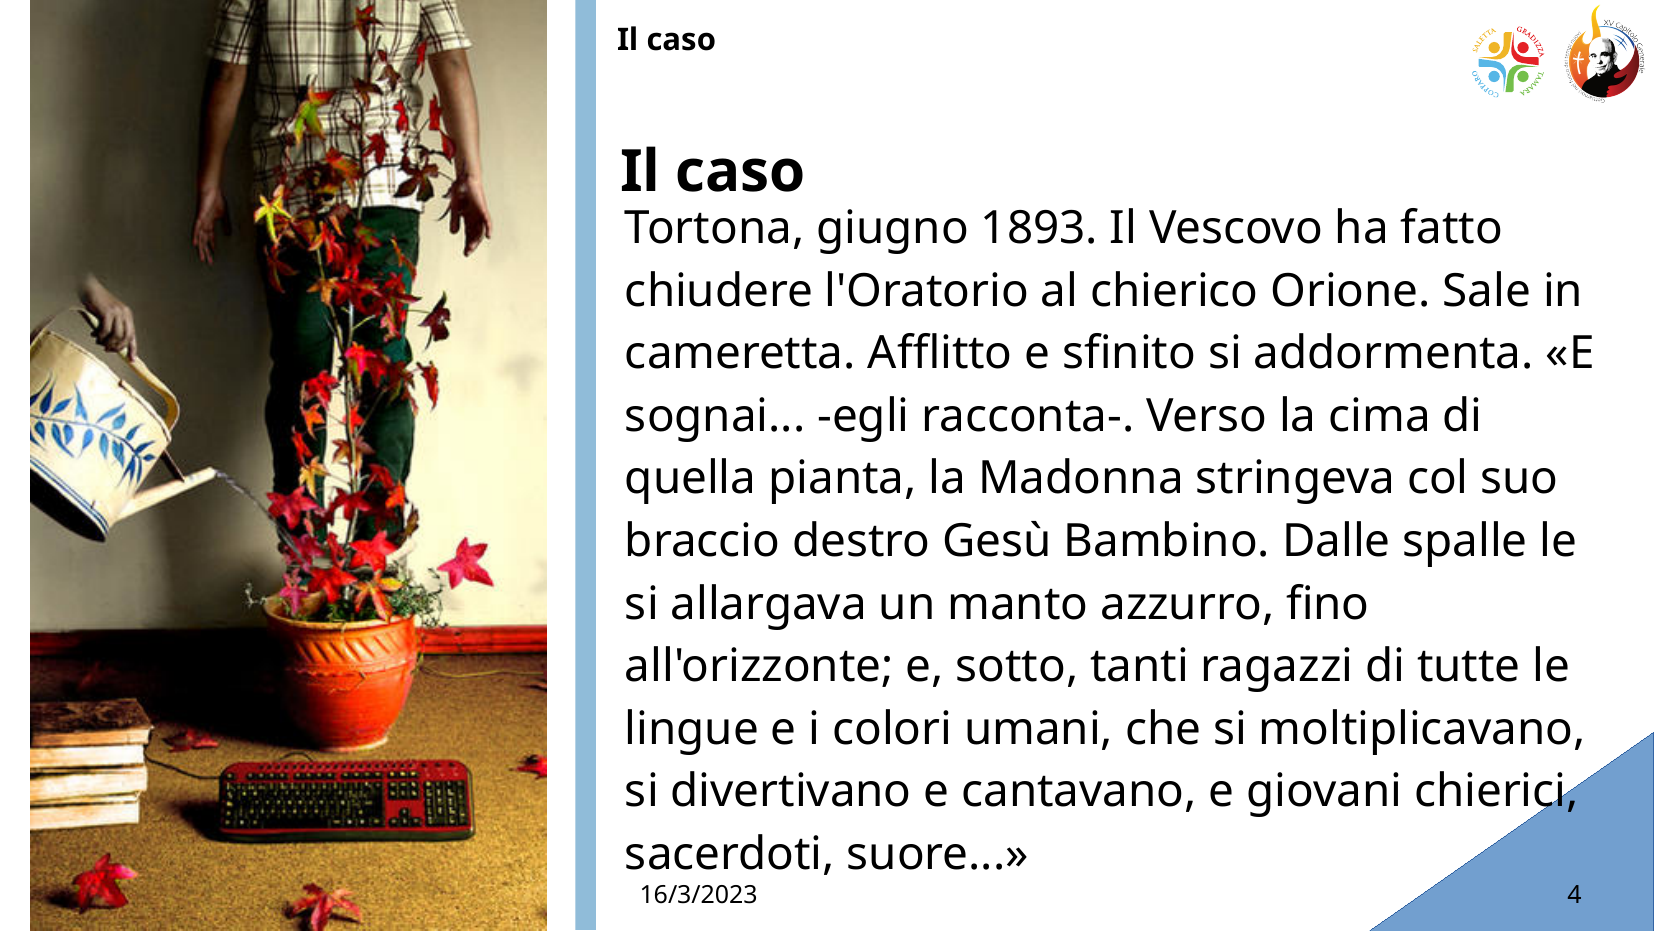

Il caso
Il caso
# Tortona, giugno 1893. Il Vescovo ha fatto chiudere l'Oratorio al chierico Orione. Sale in cameretta. Afflitto e sfinito si addormenta. «E sognai... -egli racconta-. Verso la cima di quella pianta, la Madonna stringeva col suo braccio destro Gesù Bambino. Dalle spalle le si allargava un manto azzurro, fino all'orizzonte; e, sotto, tanti ragazzi di tutte le lingue e i colori umani, che si moltiplicavano, si divertivano e cantavano, e giovani chierici, sacerdoti, suore...»